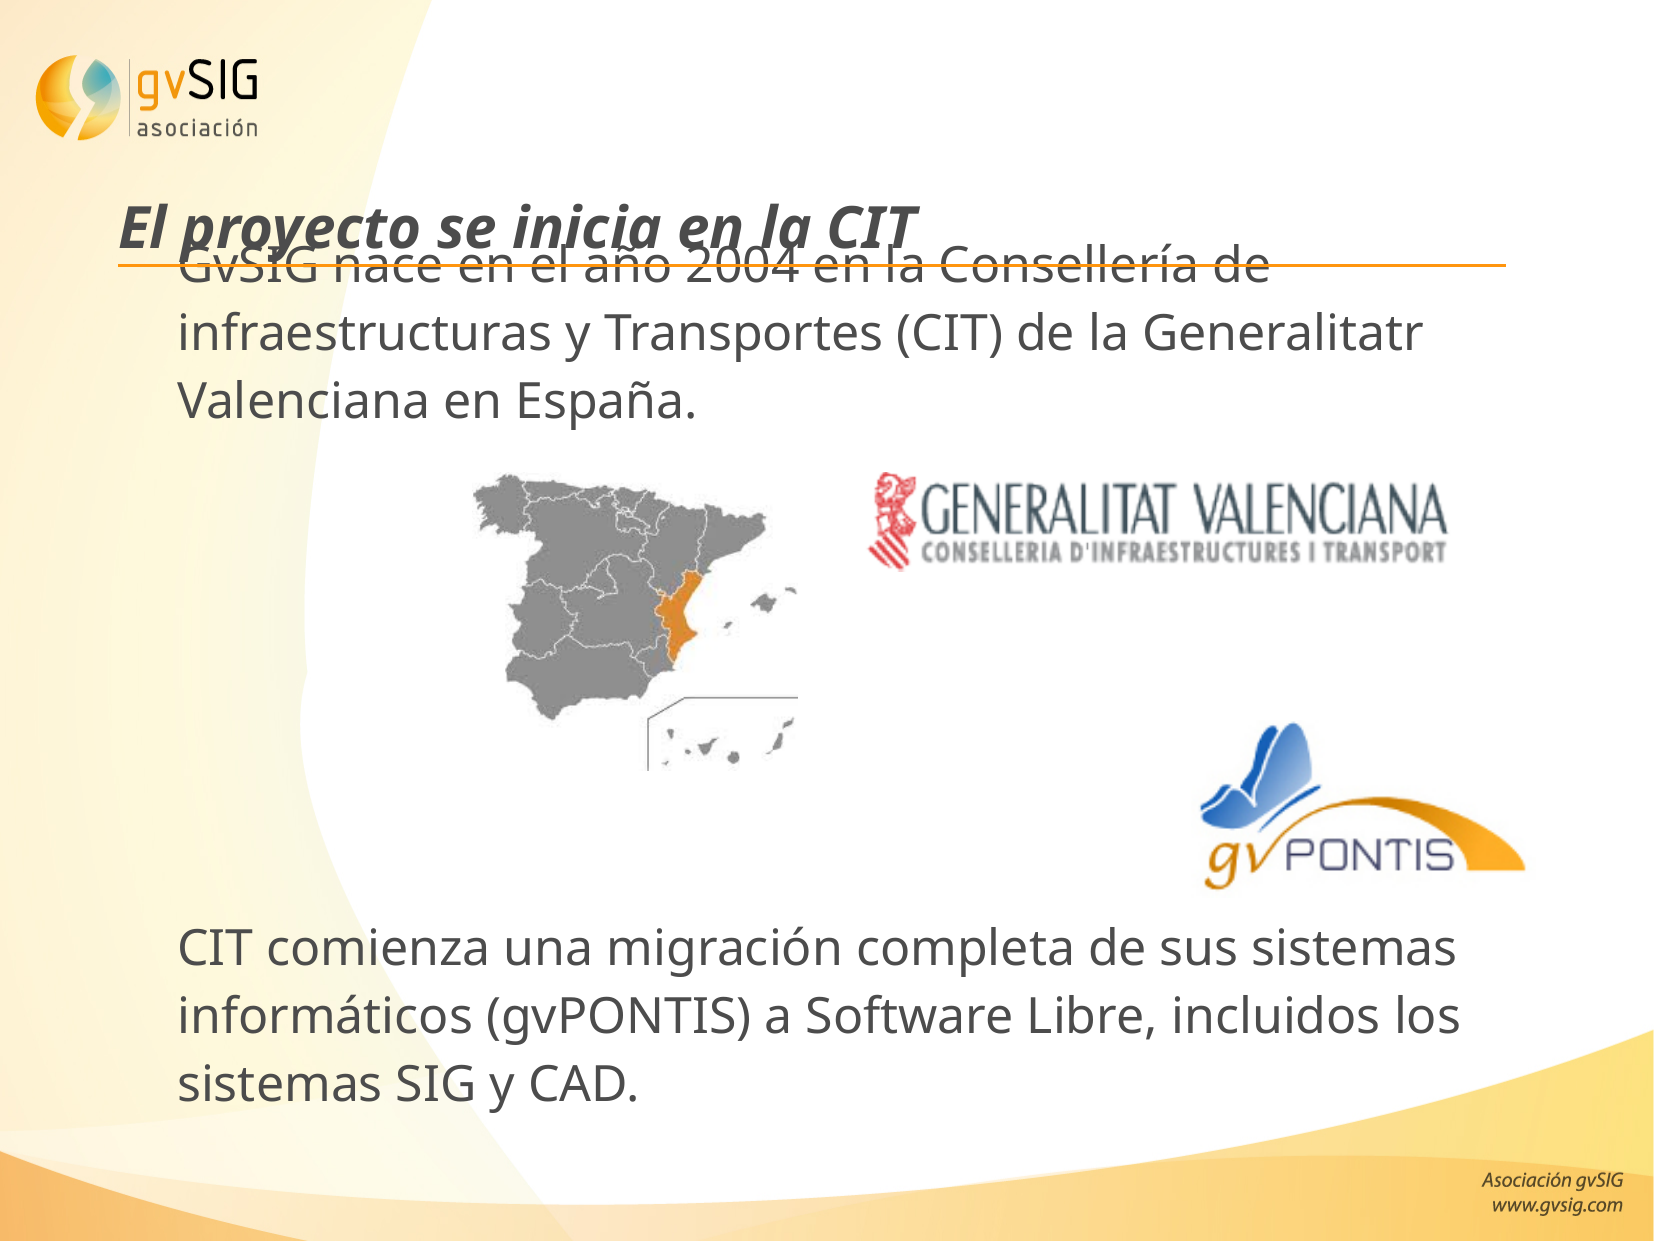

# El proyecto se inicia en la CIT
GvSIG nace en el año 2004 en la Consellería de infraestructuras y Transportes (CIT) de la Generalitatr Valenciana en España.
CIT comienza una migración completa de sus sistemas informáticos (gvPONTIS) a Software Libre, incluidos los sistemas SIG y CAD.